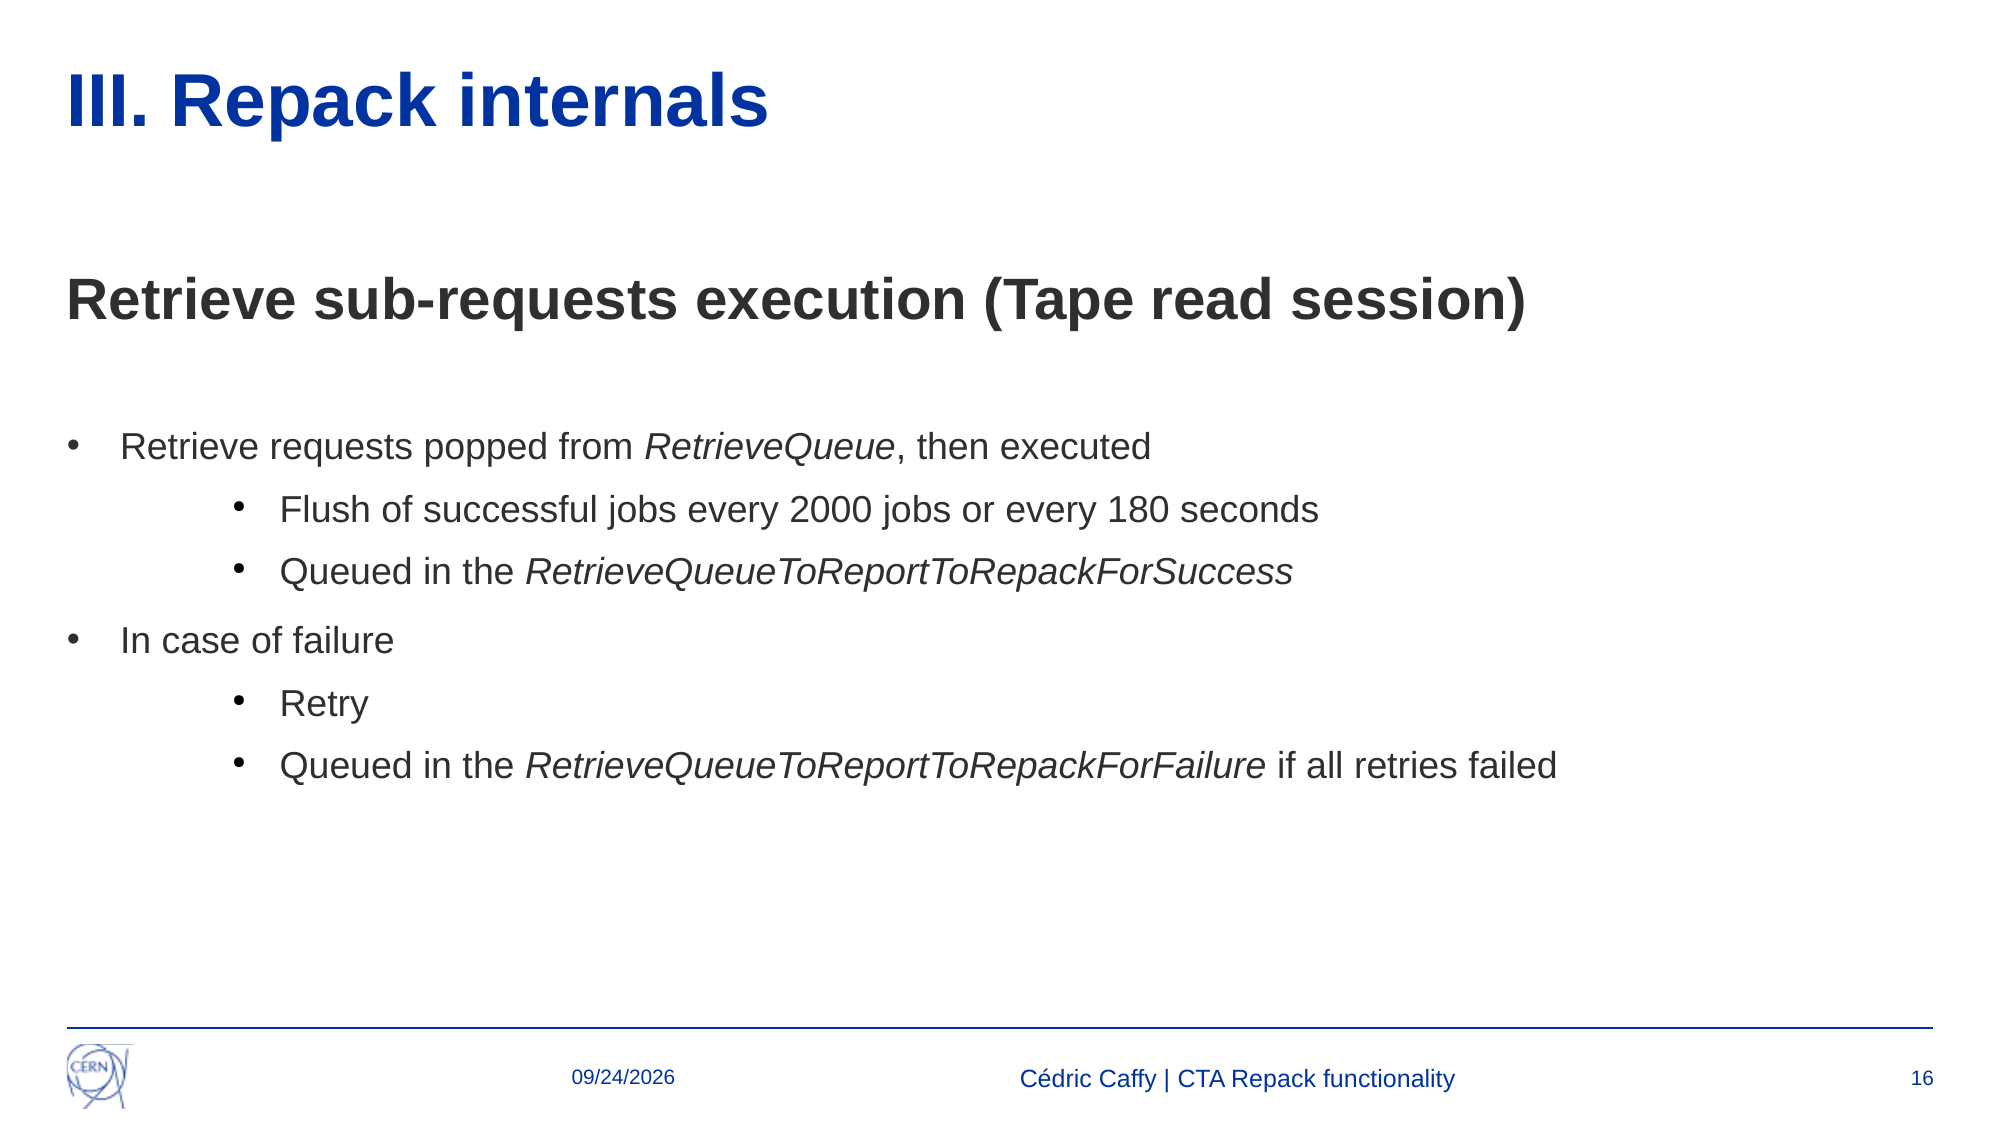

III. Repack internals
# Retrieve sub-requests execution (Tape read session)
Retrieve requests popped from RetrieveQueue, then executed
Flush of successful jobs every 2000 jobs or every 180 seconds
Queued in the RetrieveQueueToReportToRepackForSuccess
In case of failure
Retry
Queued in the RetrieveQueueToReportToRepackForFailure if all retries failed
Cédric Caffy | CTA Repack functionality